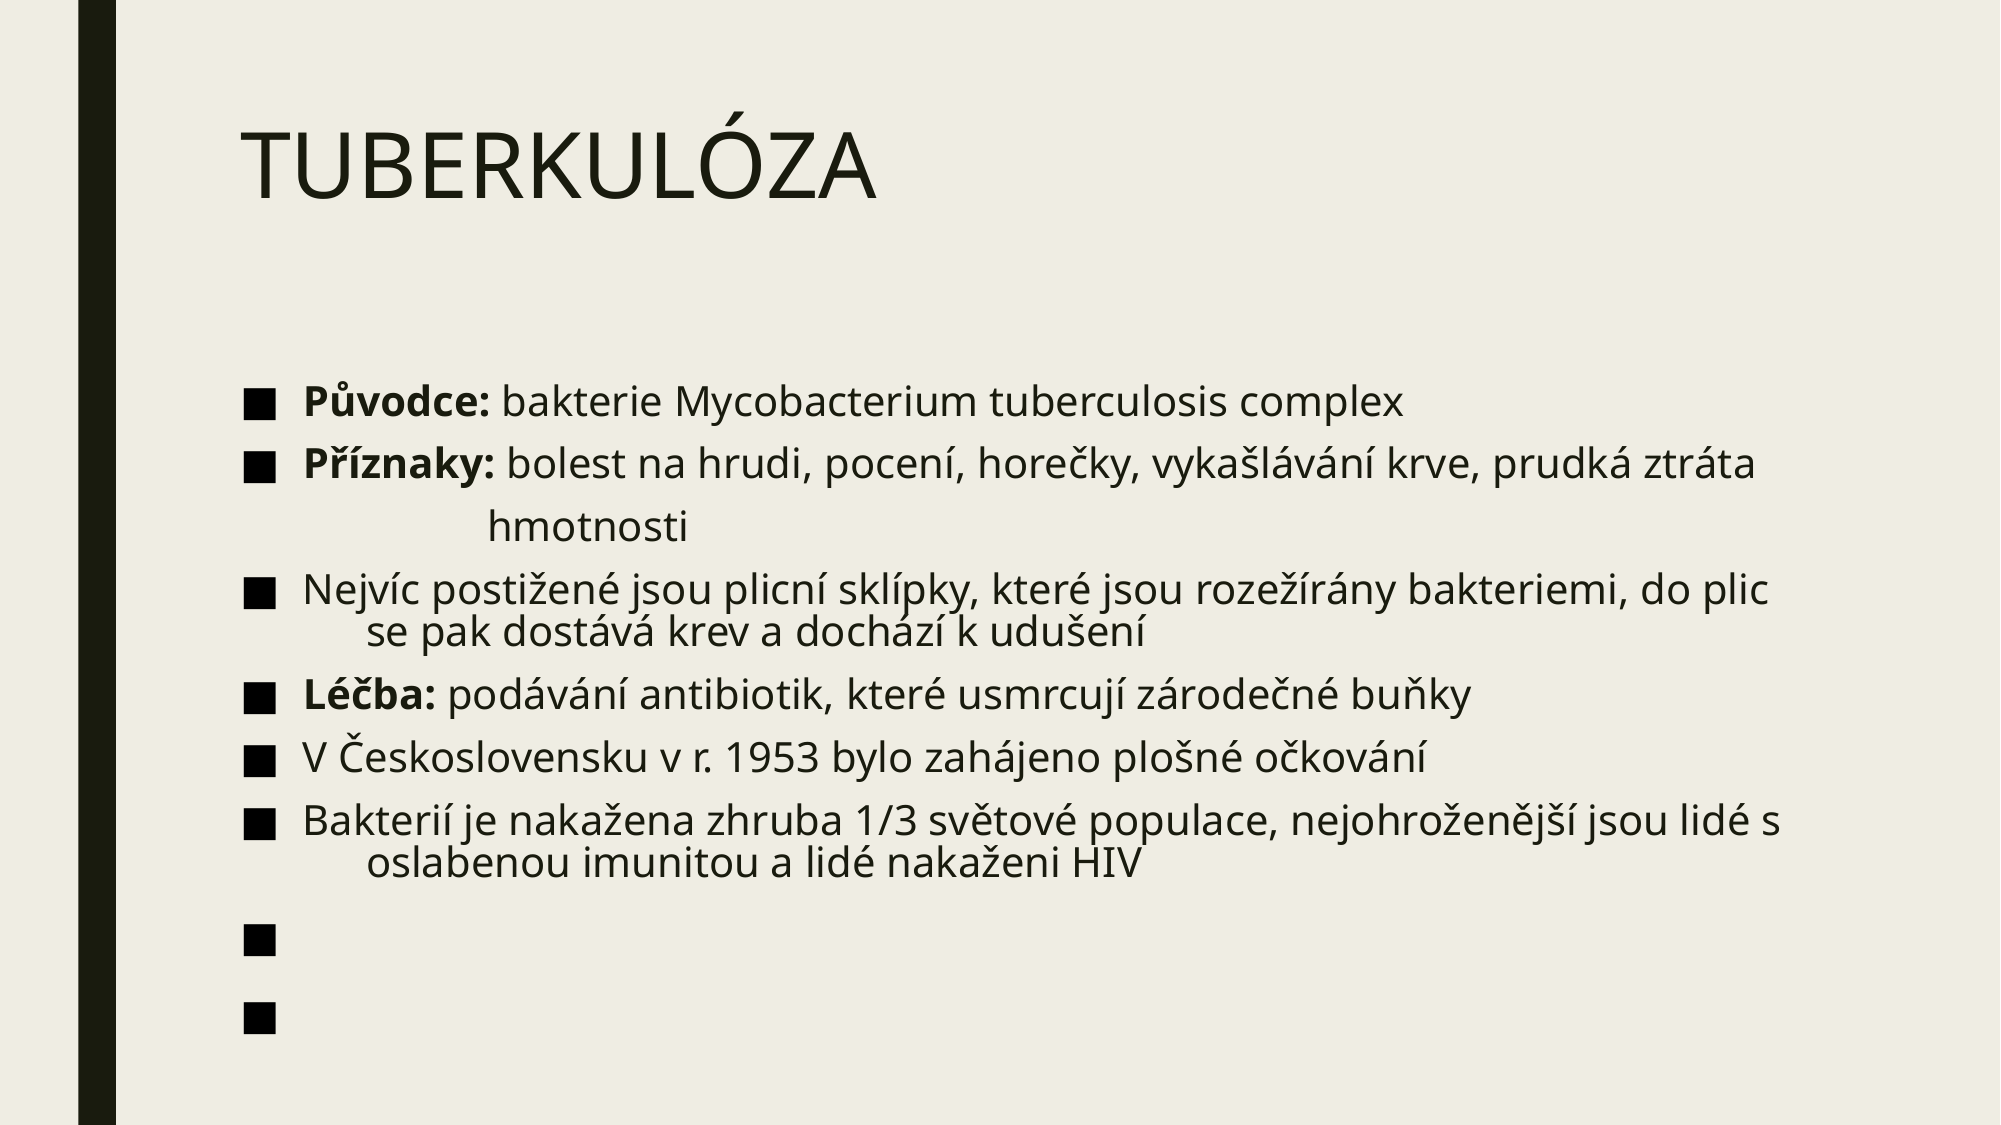

# TUBERKULÓZA
Původce: bakterie Mycobacterium tuberculosis complex
Příznaky: bolest na hrudi, pocení, horečky, vykašlávání krve, prudká ztráta
 hmotnosti
Nejvíc postižené jsou plicní sklípky, které jsou rozežírány bakteriemi, do plic se pak dostává krev a dochází k udušení
Léčba: podávání antibiotik, které usmrcují zárodečné buňky
V Československu v r. 1953 bylo zahájeno plošné očkování
Bakterií je nakažena zhruba 1/3 světové populace, nejohroženější jsou lidé s oslabenou imunitou a lidé nakaženi HIV